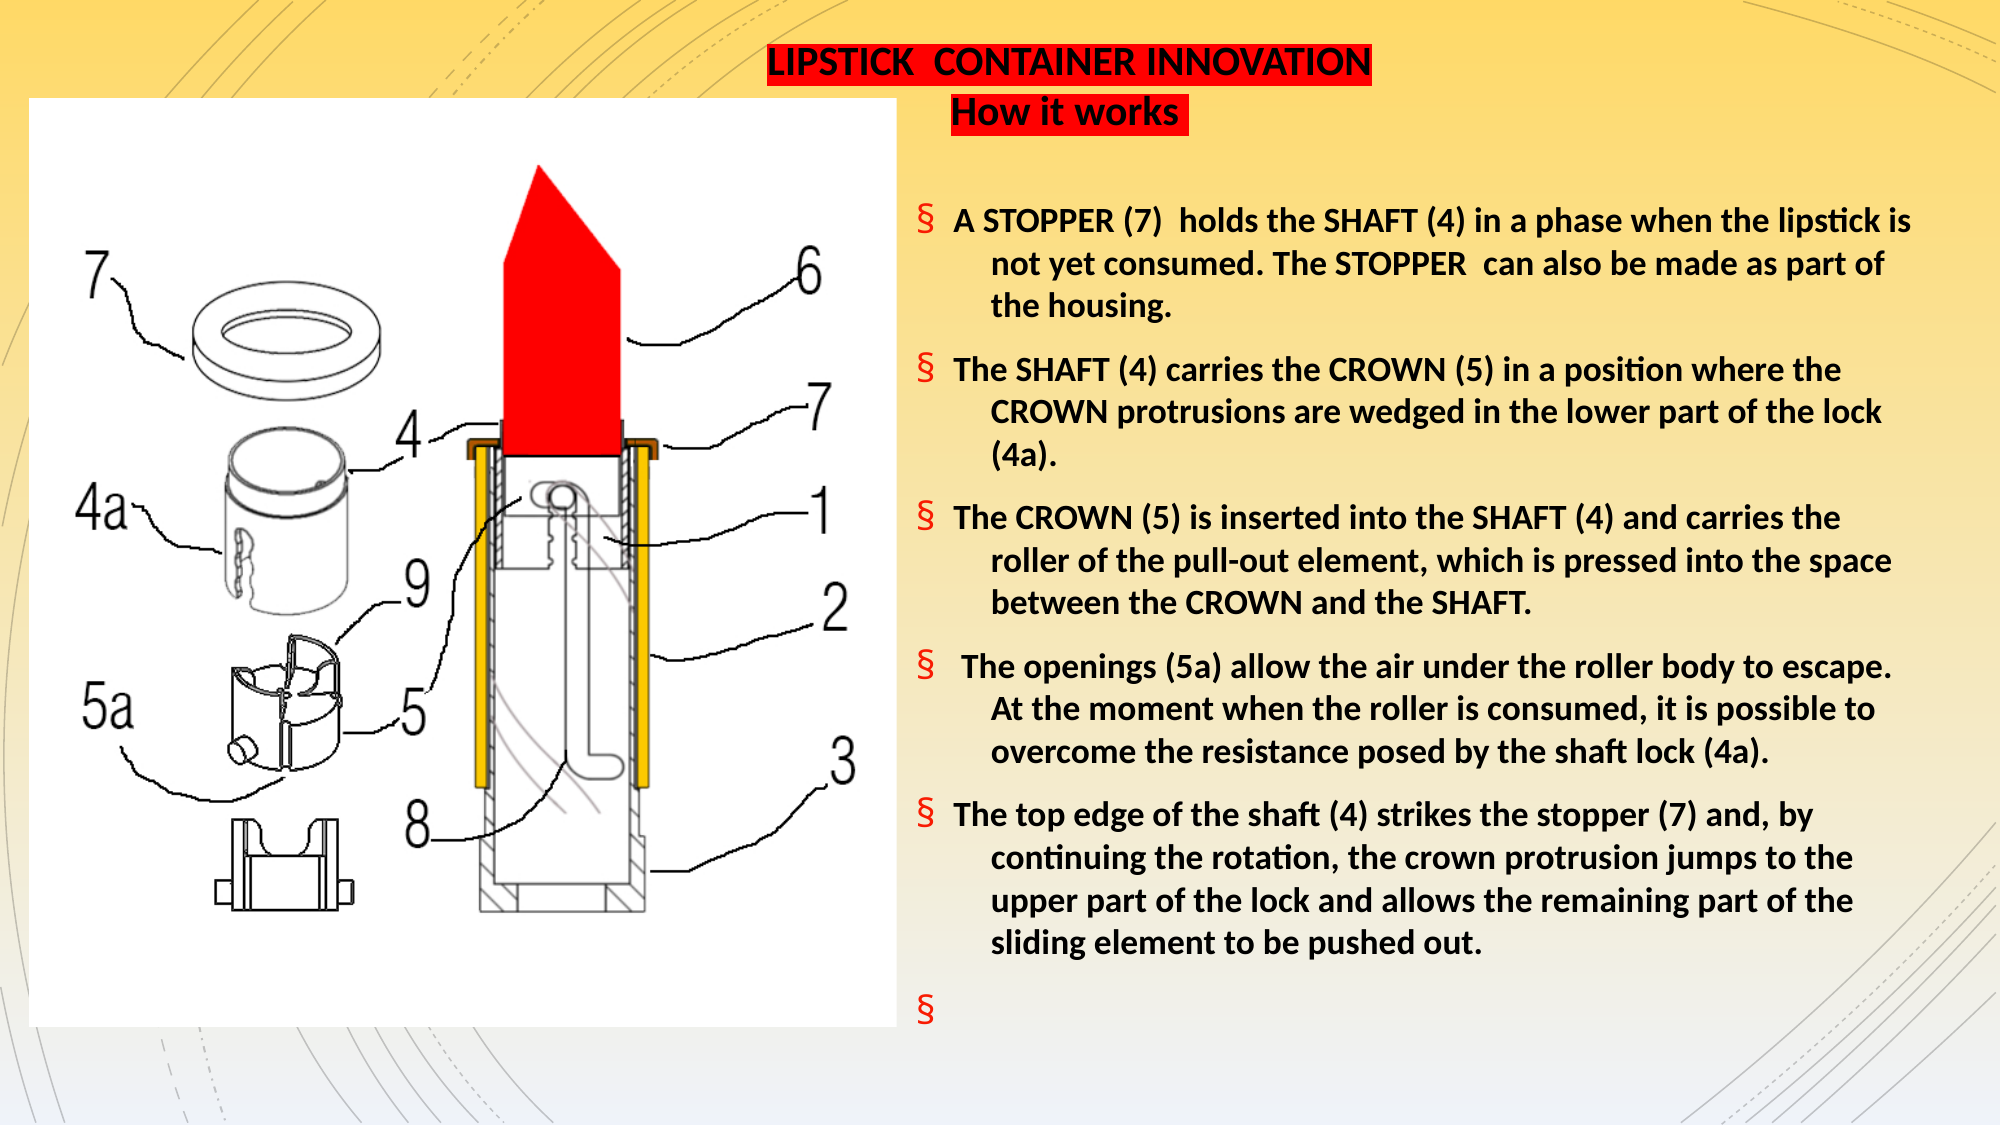

LIPSTICK CONTAINER INNOVATION
How it works
A STOPPER (7) holds the SHAFT (4) in a phase when the lipstick is not yet consumed. The STOPPER can also be made as part of the housing.
The SHAFT (4) carries the CROWN (5) in a position where the CROWN protrusions are wedged in the lower part of the lock (4a).
The CROWN (5) is inserted into the SHAFT (4) and carries the roller of the pull-out element, which is pressed into the space between the CROWN and the SHAFT.
 The openings (5a) allow the air under the roller body to escape. At the moment when the roller is consumed, it is possible to overcome the resistance posed by the shaft lock (4a).
The top edge of the shaft (4) strikes the stopper (7) and, by continuing the rotation, the crown protrusion jumps to the upper part of the lock and allows the remaining part of the sliding element to be pushed out.
#
 5